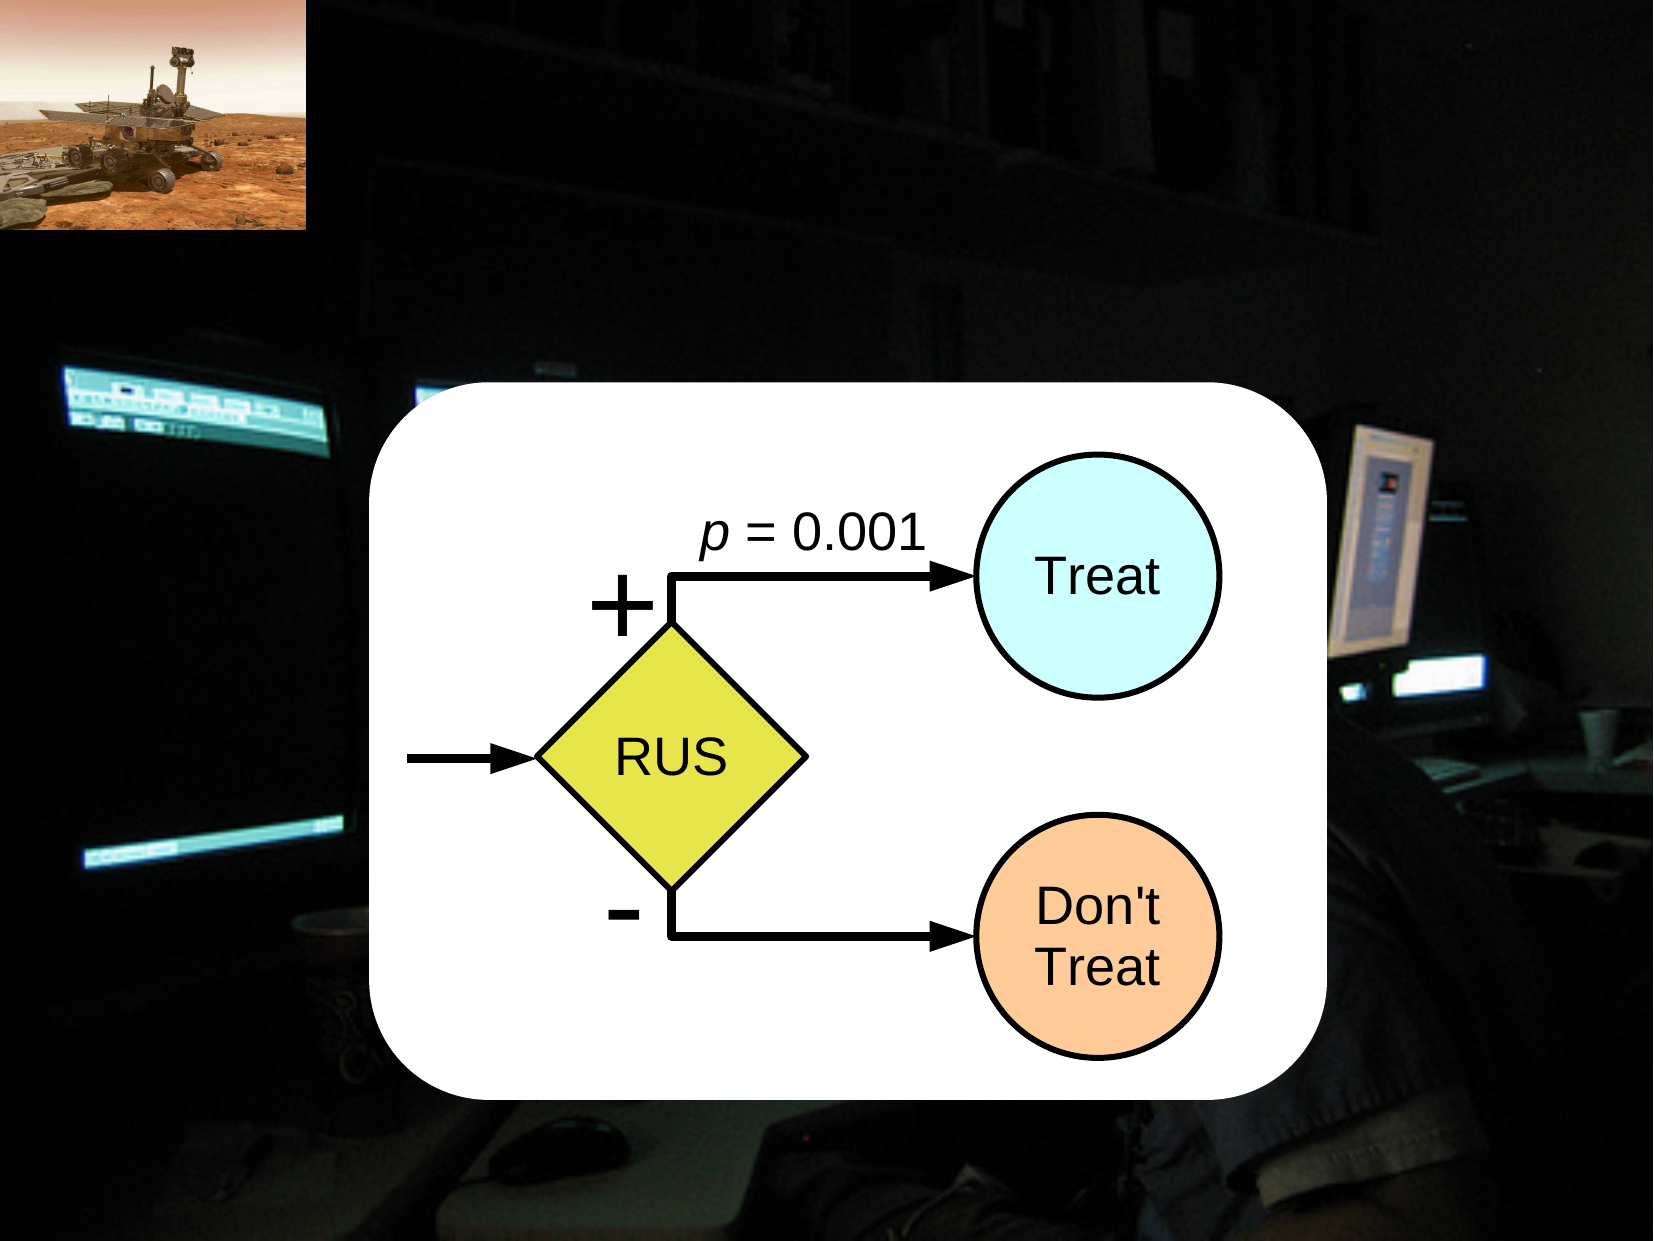

Treat
p = 0.001
+
RUS
Don't
Treat
-